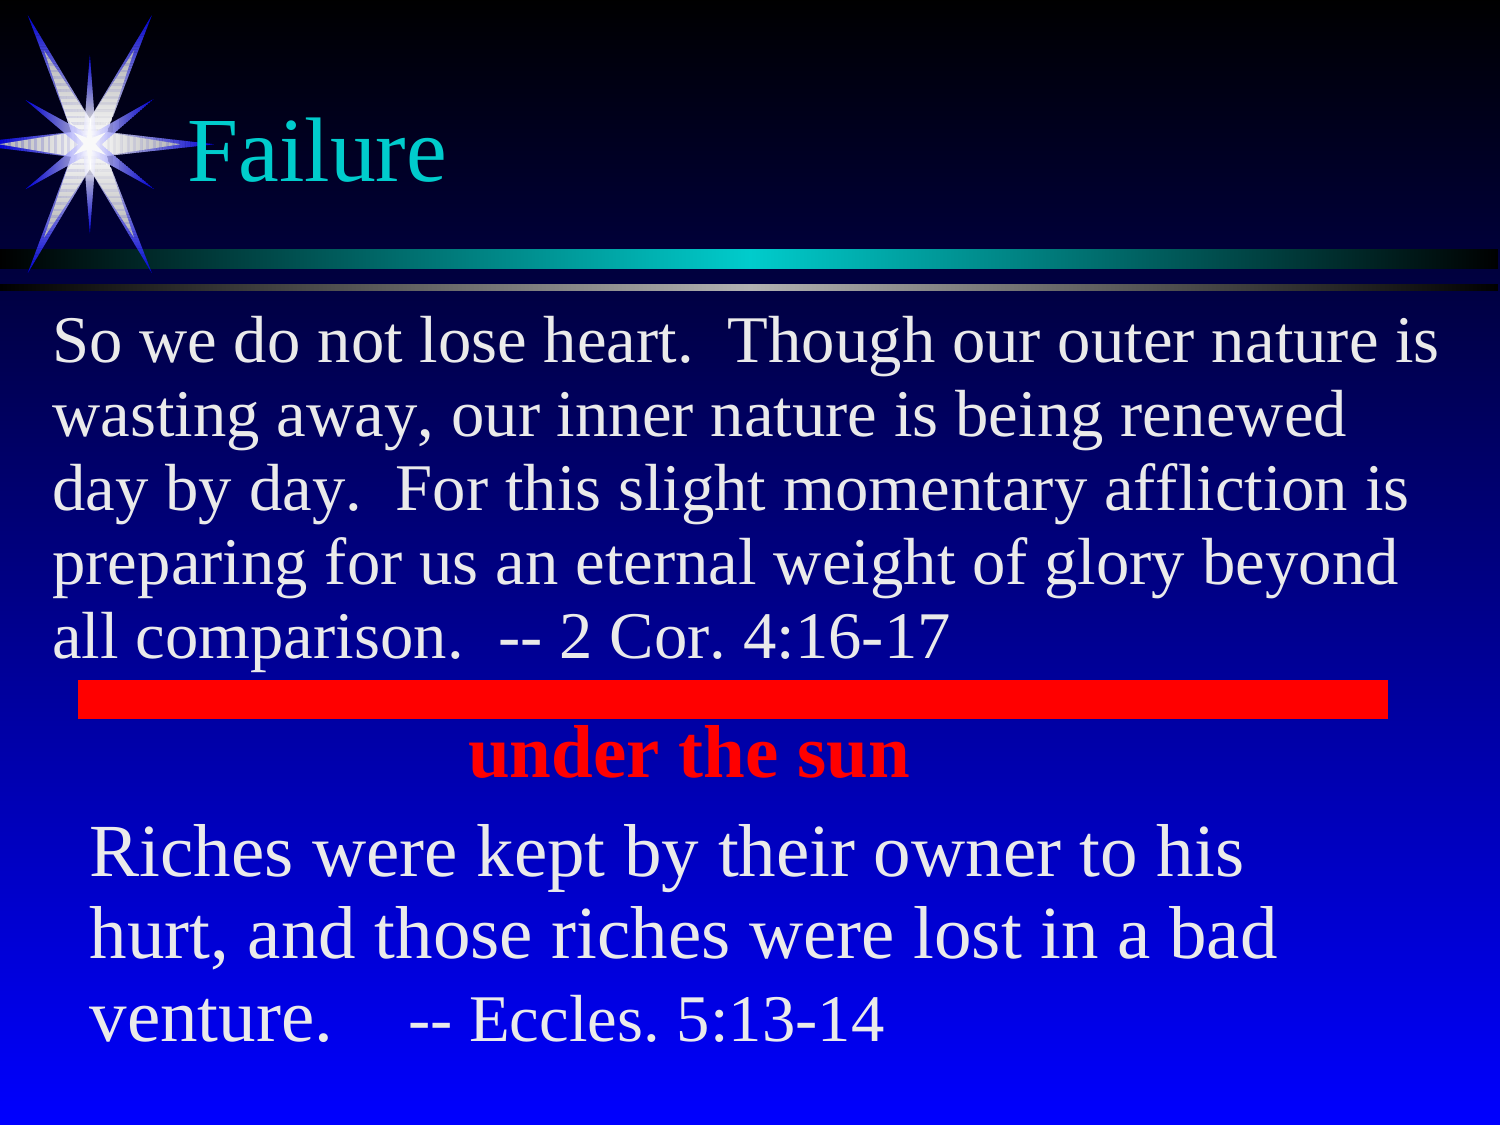

# Failure
So we do not lose heart. Though our outer nature is wasting away, our inner nature is being renewed day by day. For this slight momentary affliction is preparing for us an eternal weight of glory beyond all comparison. -- 2 Cor. 4:16-17
under the sun
Riches were kept by their owner to his hurt, and those riches were lost in a bad venture. -- Eccles. 5:13-14